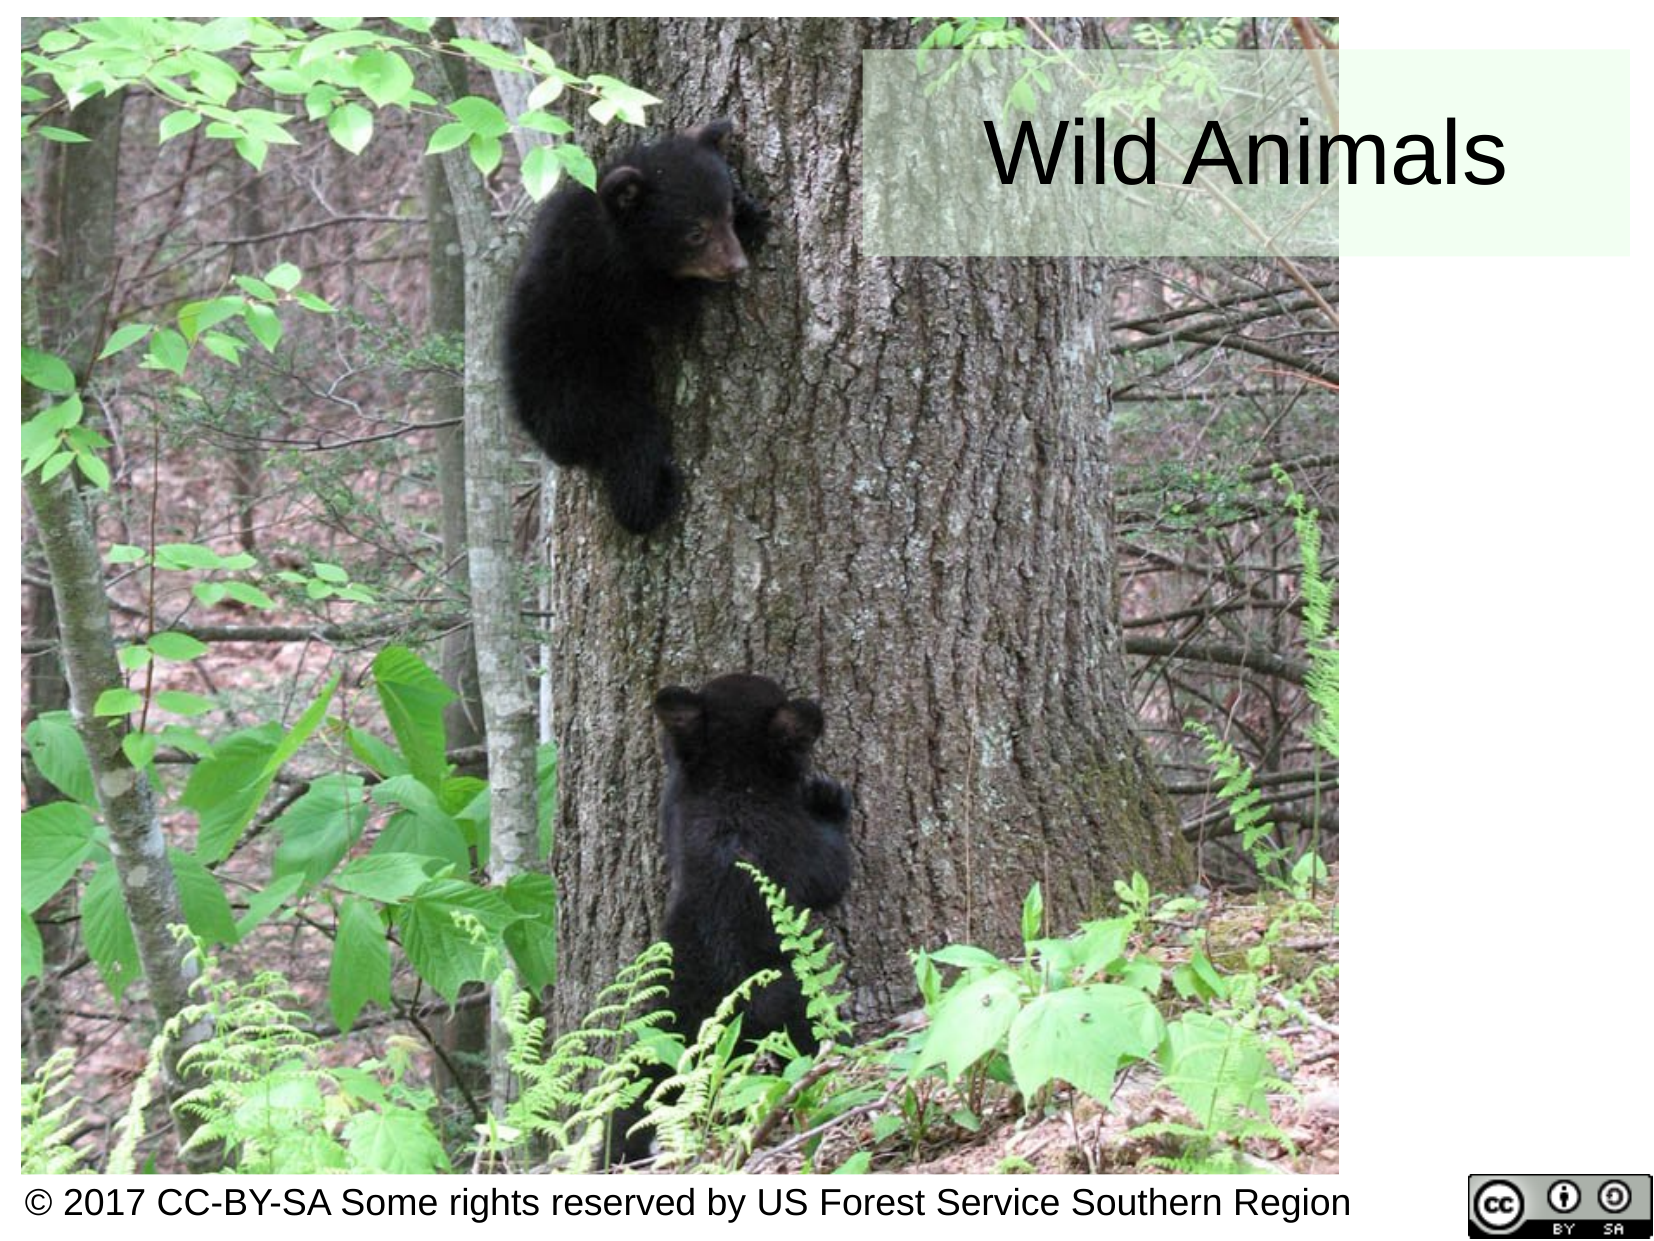

# Wild Animals
© 2017 CC-BY-SA Some rights reserved by US Forest Service Southern Region